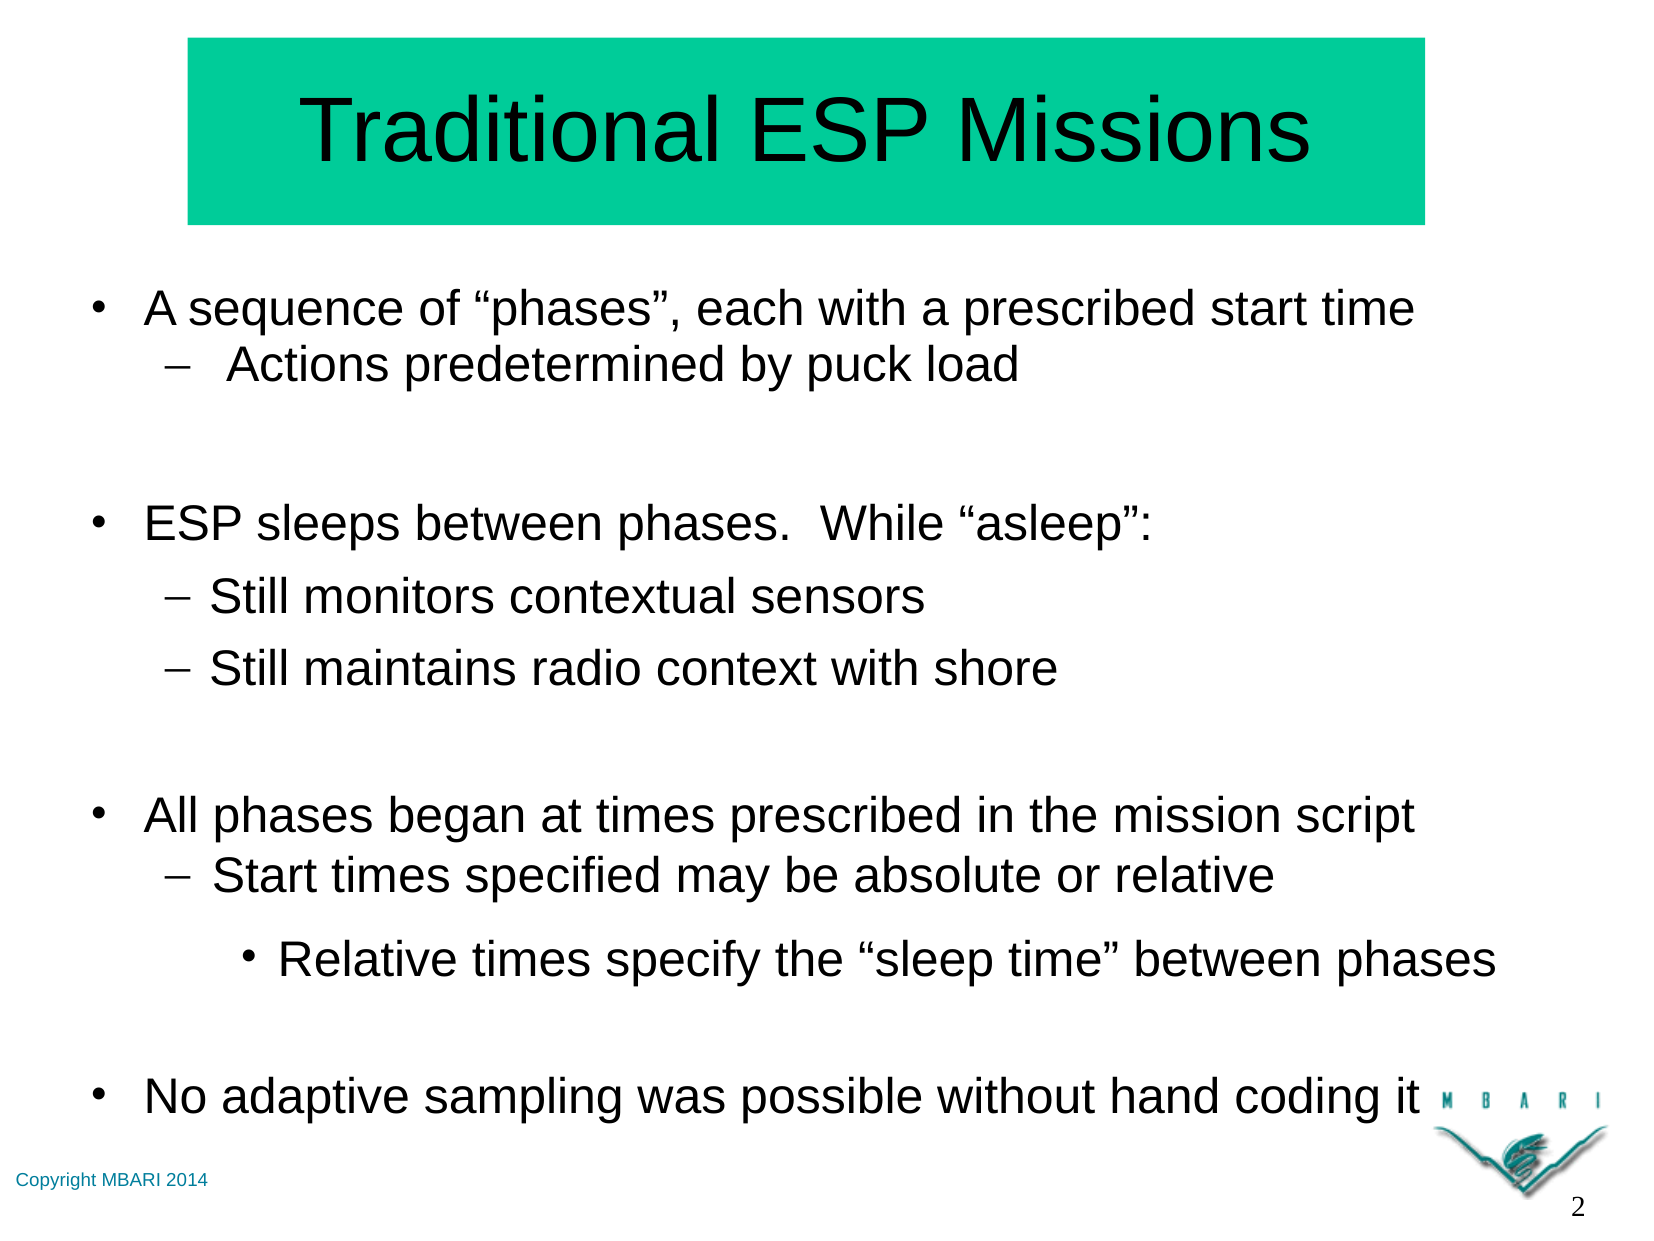

# Traditional ESP Missions
A sequence of “phases”, each with a prescribed start time
 Actions predetermined by puck load
ESP sleeps between phases. While “asleep”:
Still monitors contextual sensors
Still maintains radio context with shore
All phases began at times prescribed in the mission script
Start times specified may be absolute or relative
Relative times specify the “sleep time” between phases
No adaptive sampling was possible without hand coding it